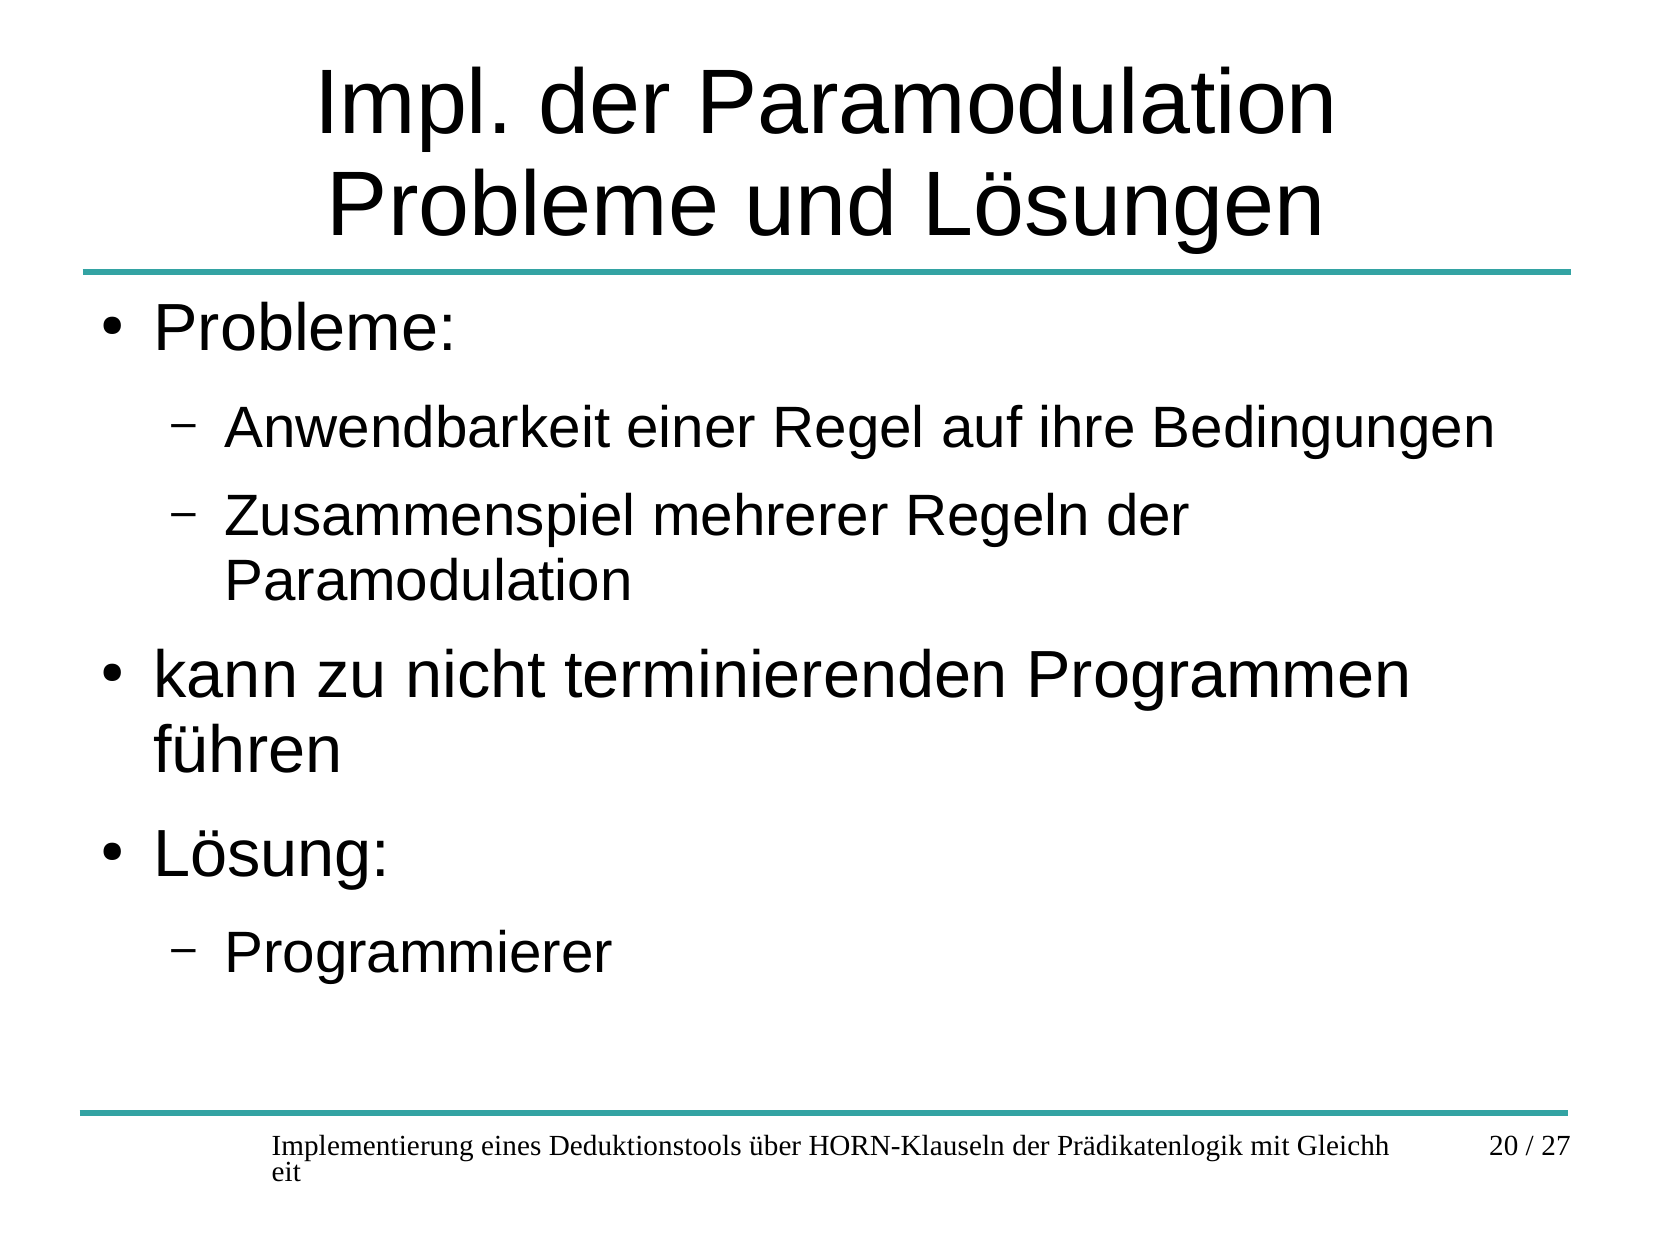

# Impl. der Paramodulation Probleme und Lösungen
Probleme:
Anwendbarkeit einer Regel auf ihre Bedingungen
Zusammenspiel mehrerer Regeln der Paramodulation
kann zu nicht terminierenden Programmen führen
Lösung:
Programmierer
Implementierung eines Deduktionstools über HORN-Klauseln der Prädikatenlogik mit Gleichheit
20